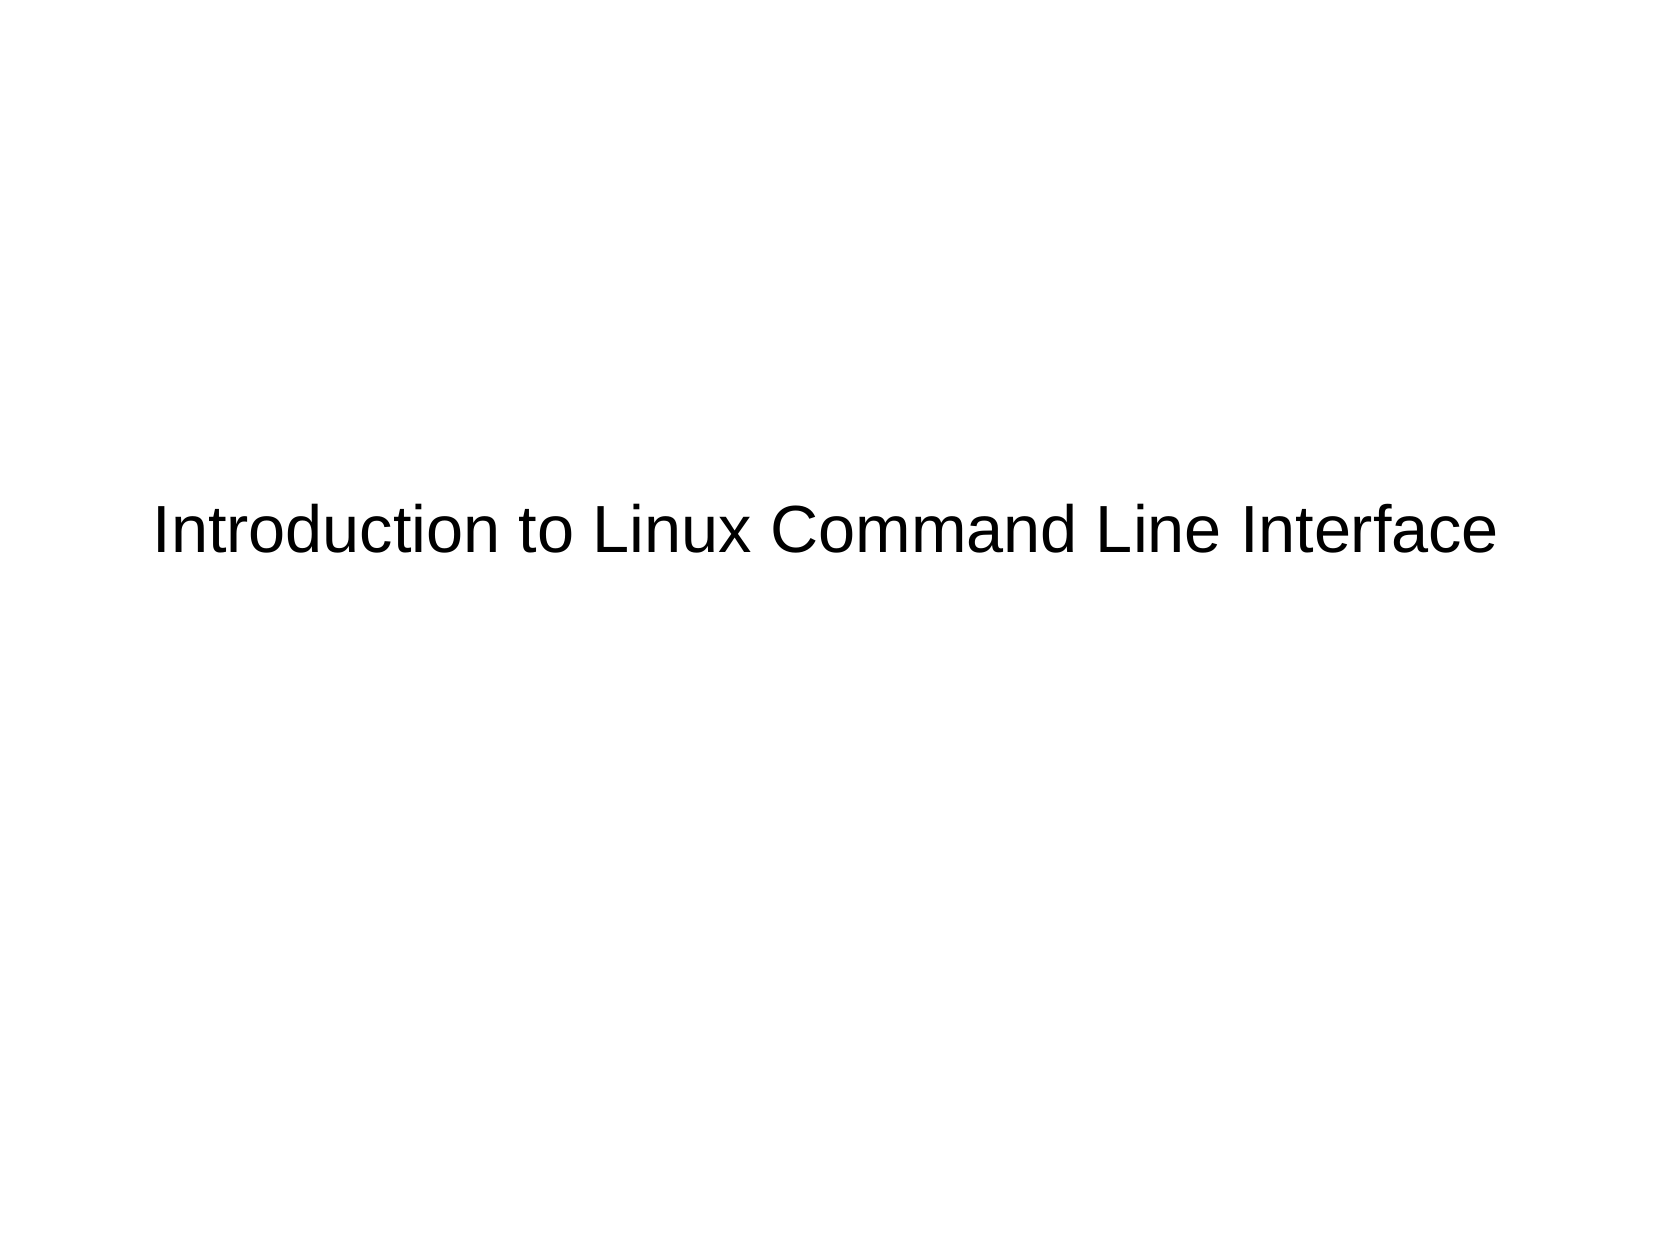

# Introduction to Linux Command Line Interface